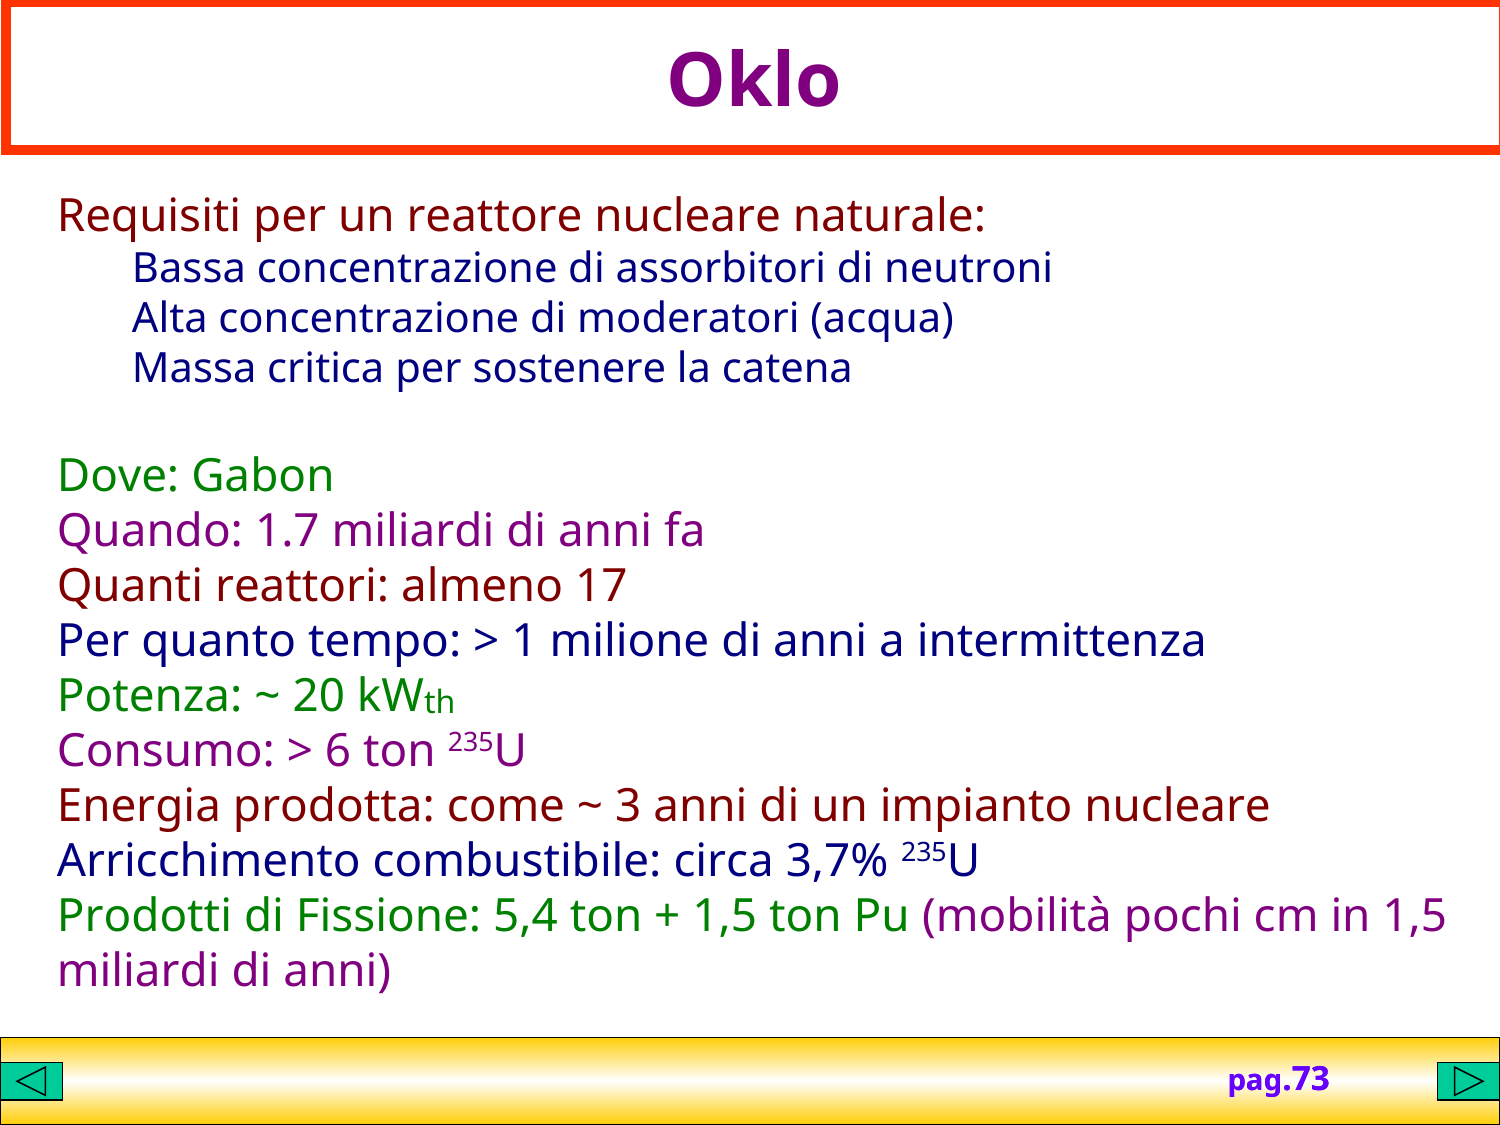

Oklo
# Requisiti per un reattore nucleare naturale: Bassa concentrazione di assorbitori di neutroni Alta concentrazione di moderatori (acqua) Massa critica per sostenere la catena Dove: Gabon Quando: 1.7 miliardi di anni fa Quanti reattori: almeno 17 Per quanto tempo: > 1 milione di anni a intermittenza Potenza: ~ 20 kWth Consumo: > 6 ton 235U Energia prodotta: come ~ 3 anni di un impianto nucleare Arricchimento combustibile: circa 3,7% 235U Prodotti di Fissione: 5,4 ton + 1,5 ton Pu (mobilità pochi cm in 1,5 miliardi di anni)
pag.
73